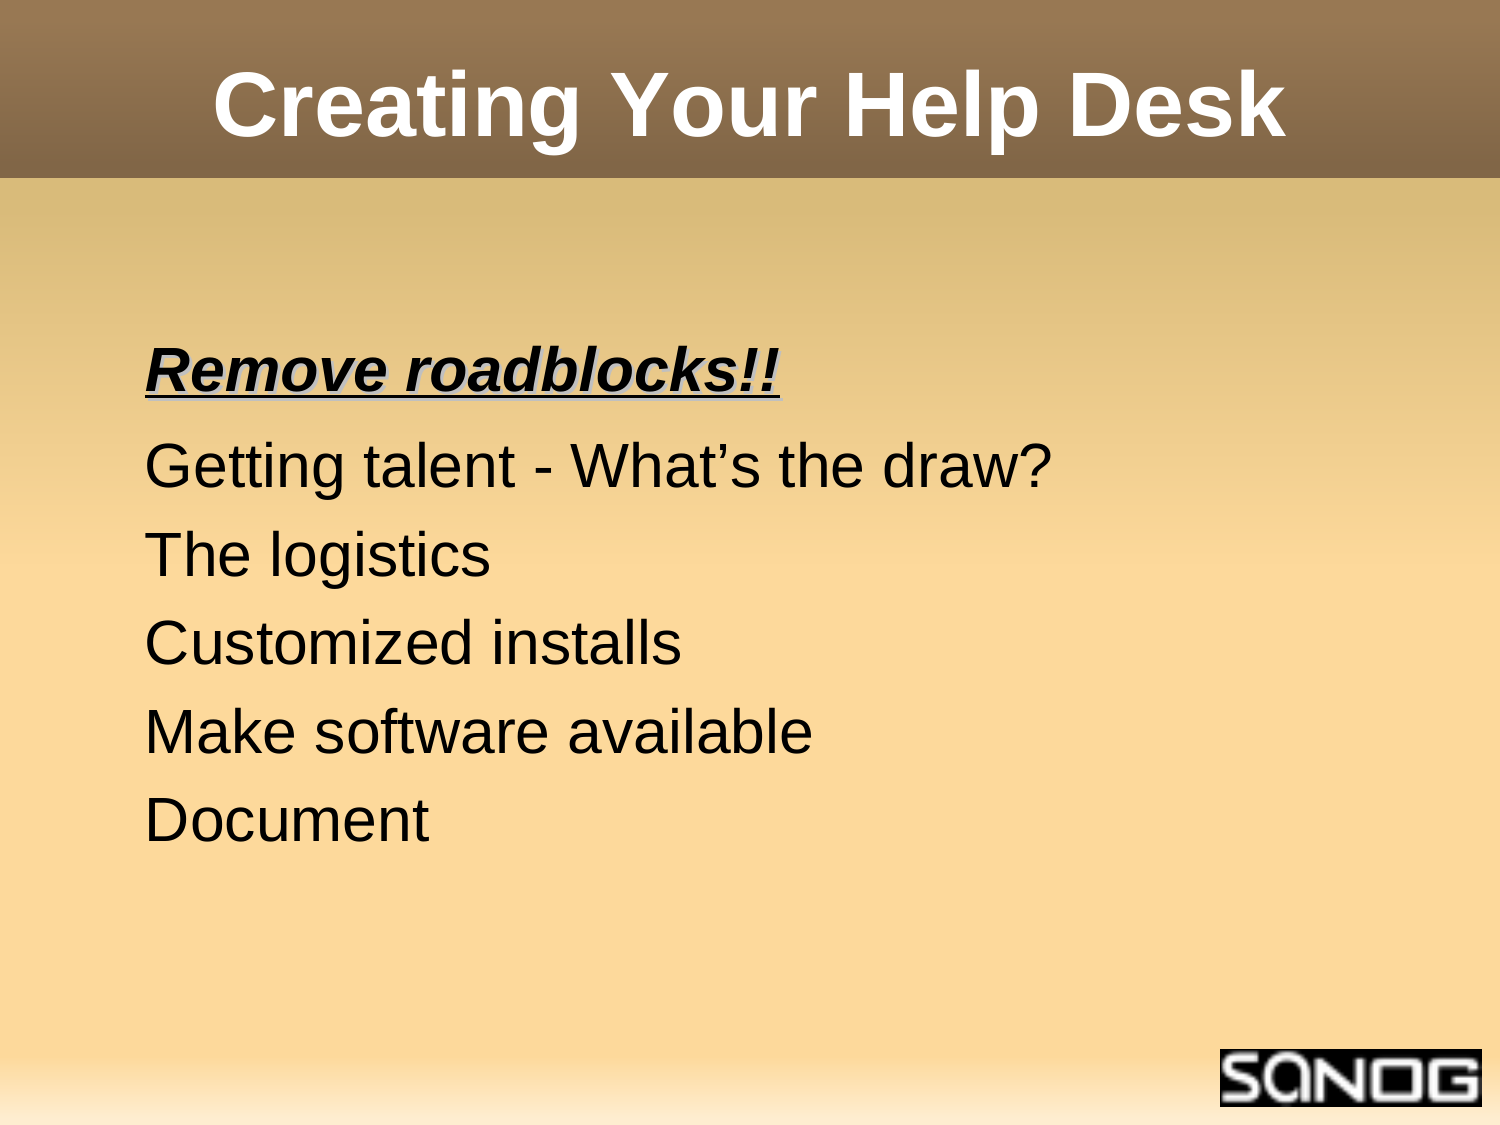

# Creating Your Help Desk
Remove roadblocks!!
Getting talent - What’s the draw?
The logistics
Customized installs
Make software available
Document